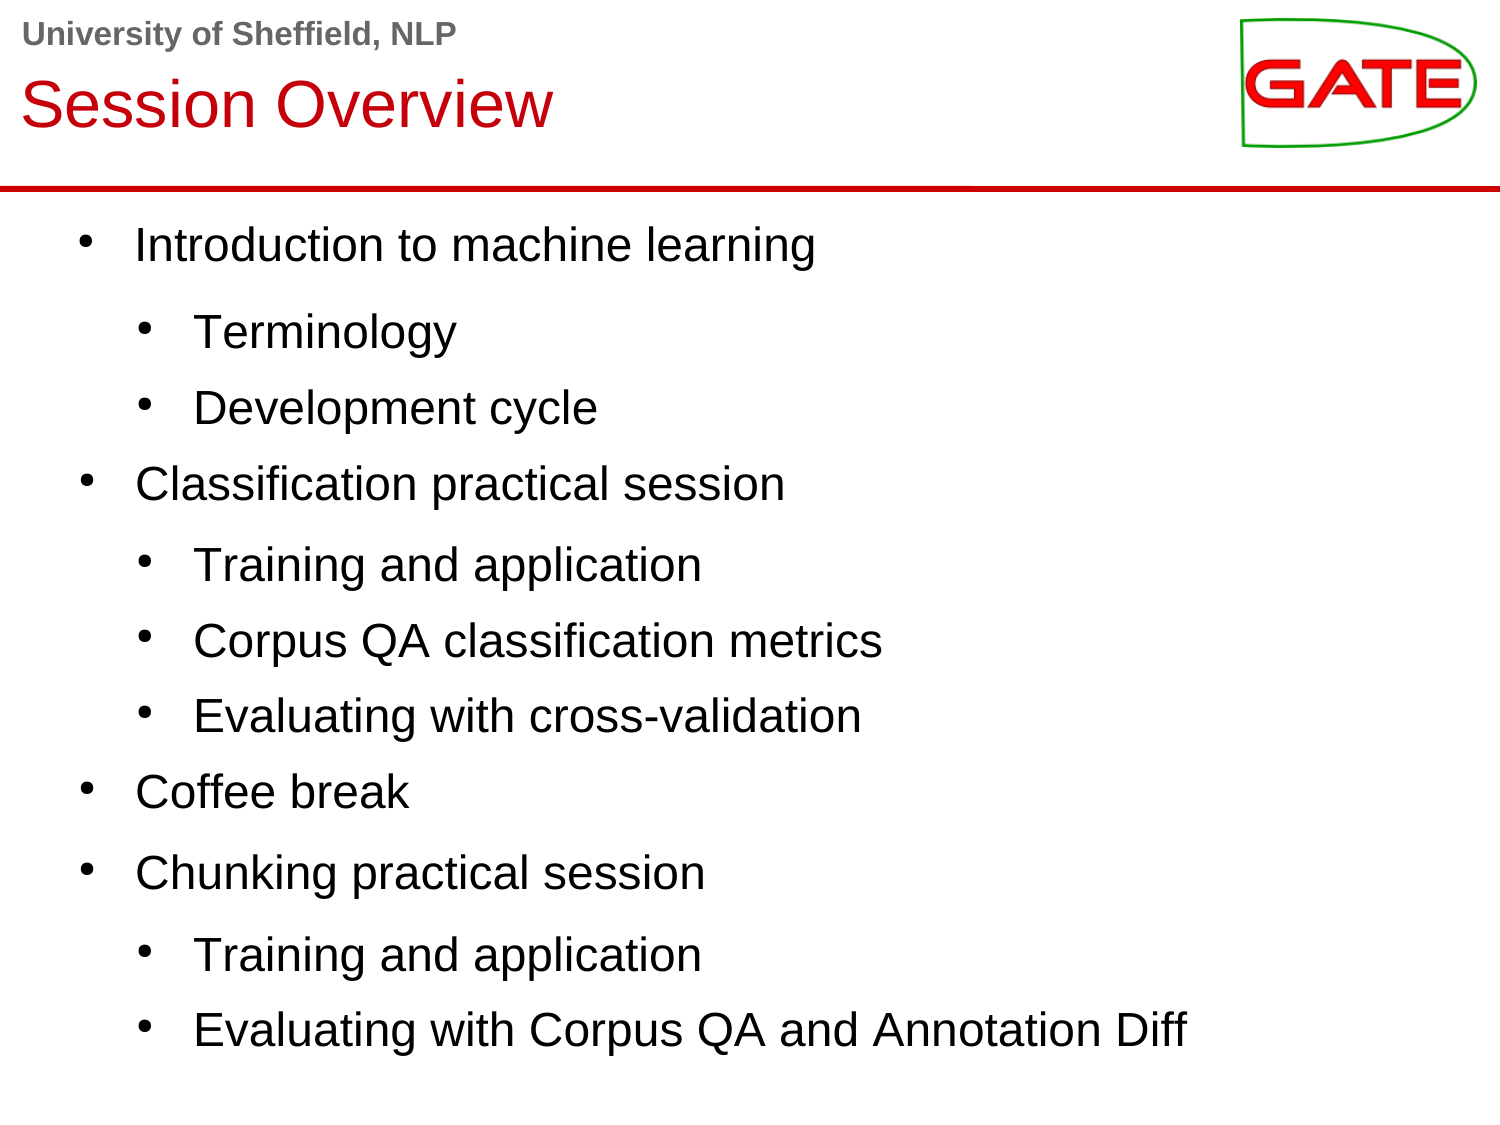

# Session Overview
Introduction to machine learning
Terminology
Development cycle
Classification practical session
Training and application
Corpus QA classification metrics
Evaluating with cross-validation
Coffee break
Chunking practical session
Training and application
Evaluating with Corpus QA and Annotation Diff